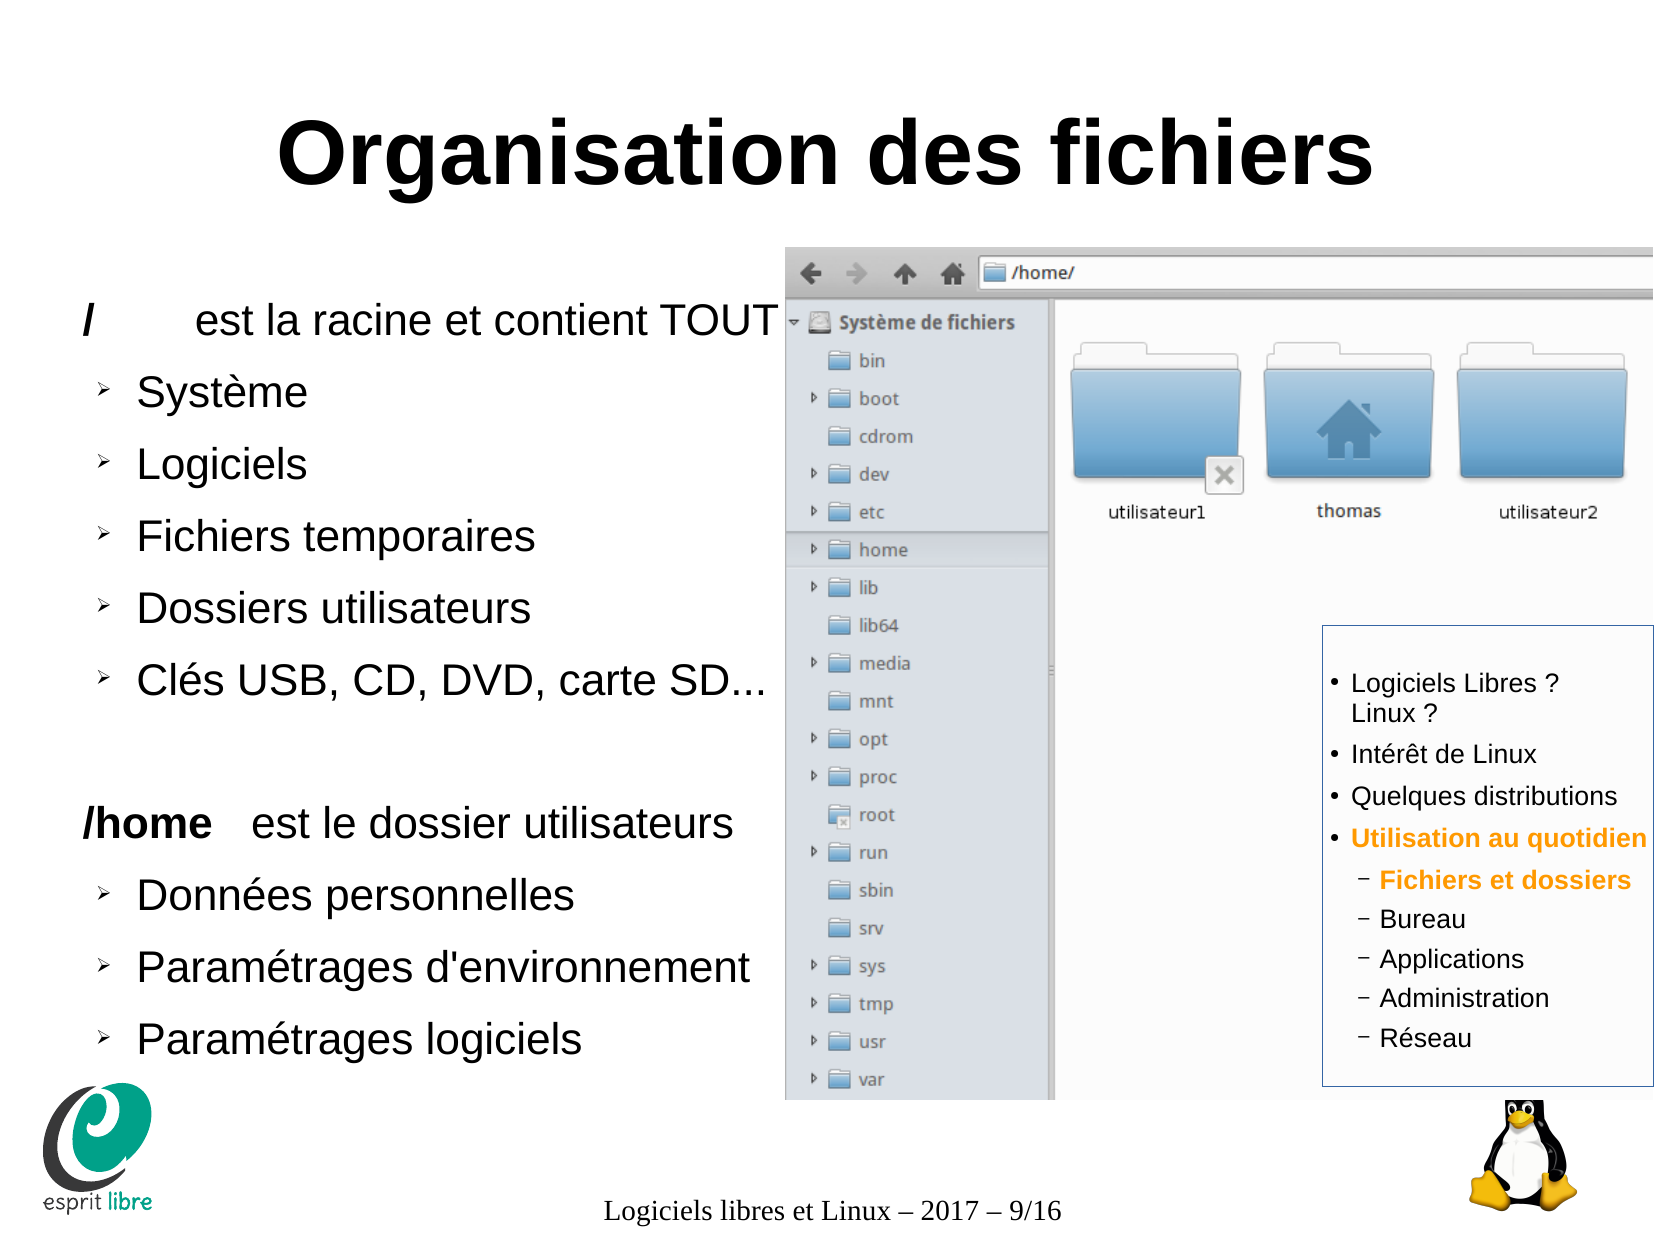

# Organisation des fichiers
/	 	est la racine et contient TOUT
Système
Logiciels
Fichiers temporaires
Dossiers utilisateurs
Clés USB, CD, DVD, carte SD...
/home	est le dossier utilisateurs
Données personnelles
Paramétrages d'environnement
Paramétrages logiciels
Logiciels Libres ? Linux ?
Intérêt de Linux
Quelques distributions
Utilisation au quotidien
Fichiers et dossiers
Bureau
Applications
Administration
Réseau